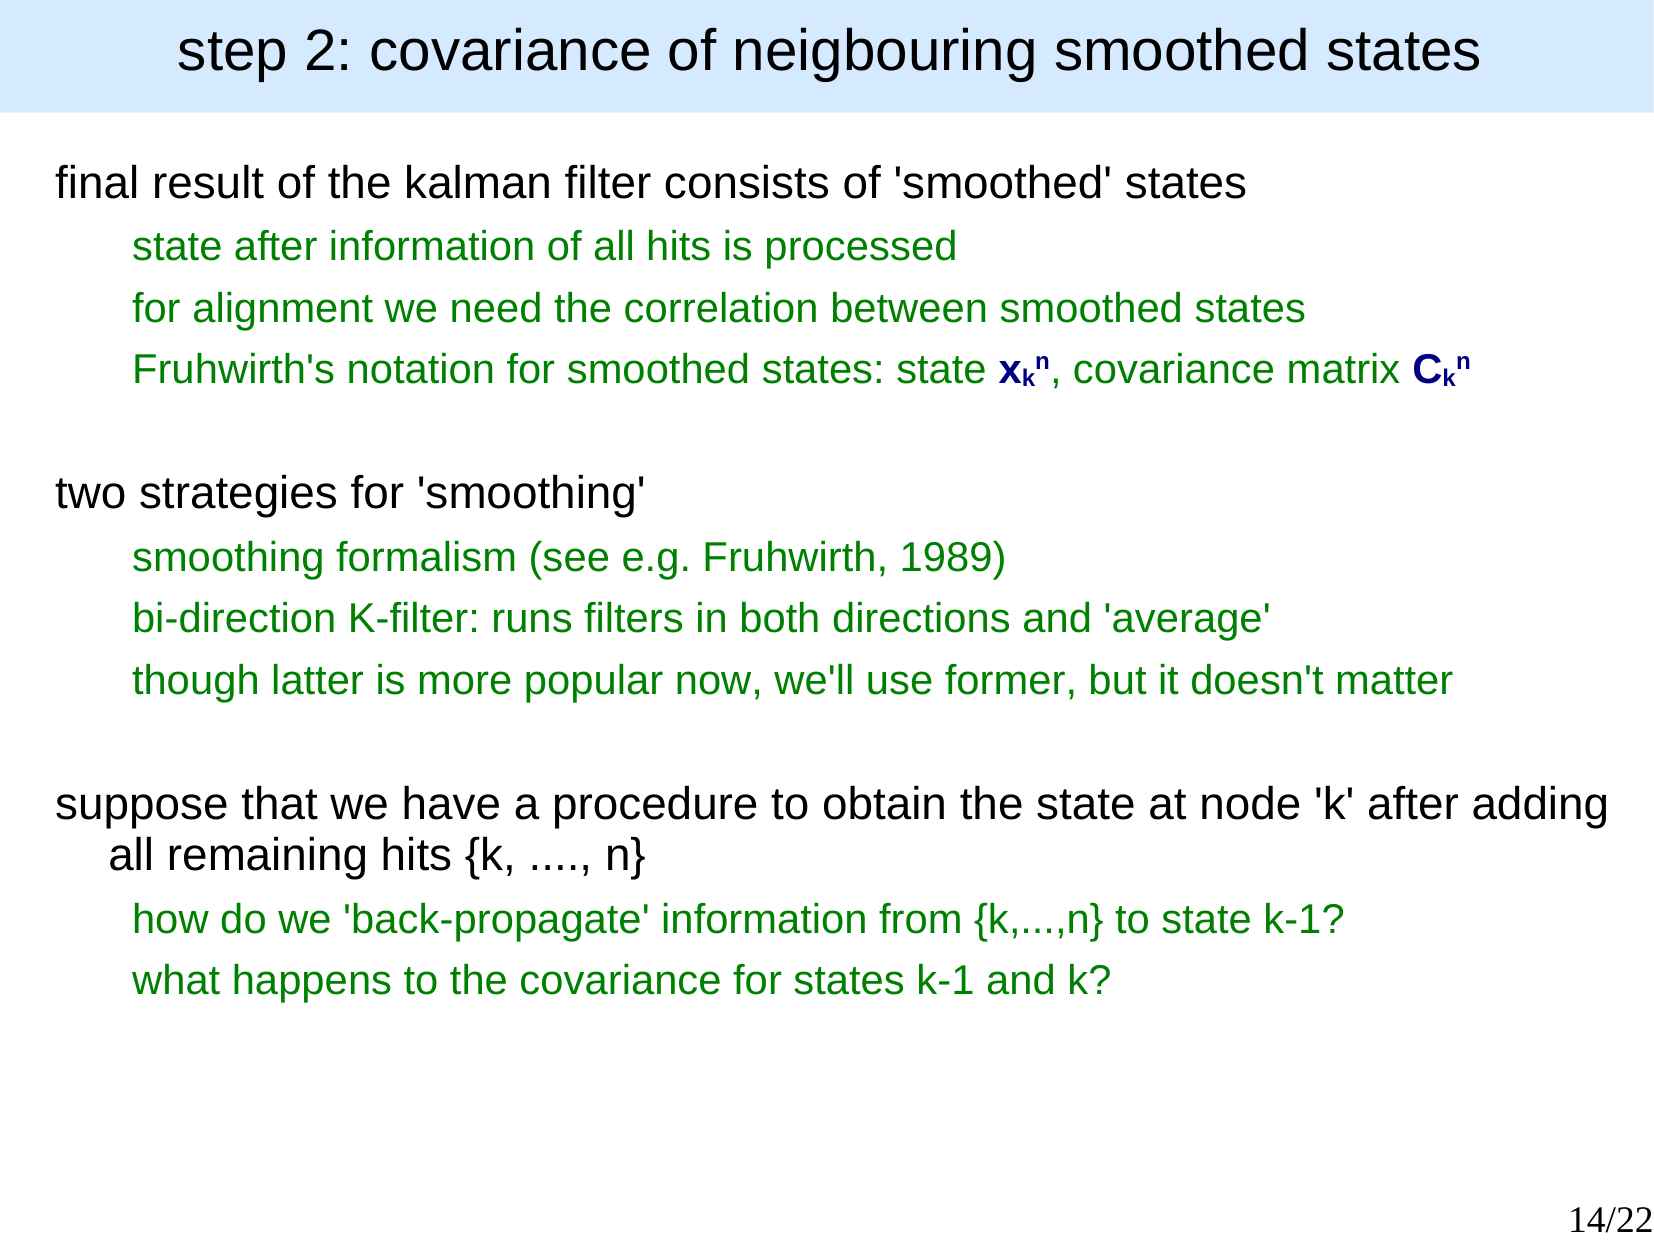

# step 2: covariance of neigbouring smoothed states
final result of the kalman filter consists of 'smoothed' states
state after information of all hits is processed
for alignment we need the correlation between smoothed states
Fruhwirth's notation for smoothed states: state xkn, covariance matrix Ckn
two strategies for 'smoothing'
smoothing formalism (see e.g. Fruhwirth, 1989)
bi-direction K-filter: runs filters in both directions and 'average'
though latter is more popular now, we'll use former, but it doesn't matter
suppose that we have a procedure to obtain the state at node 'k' after adding all remaining hits {k, ...., n}
how do we 'back-propagate' information from {k,...,n} to state k-1?
what happens to the covariance for states k-1 and k?
14